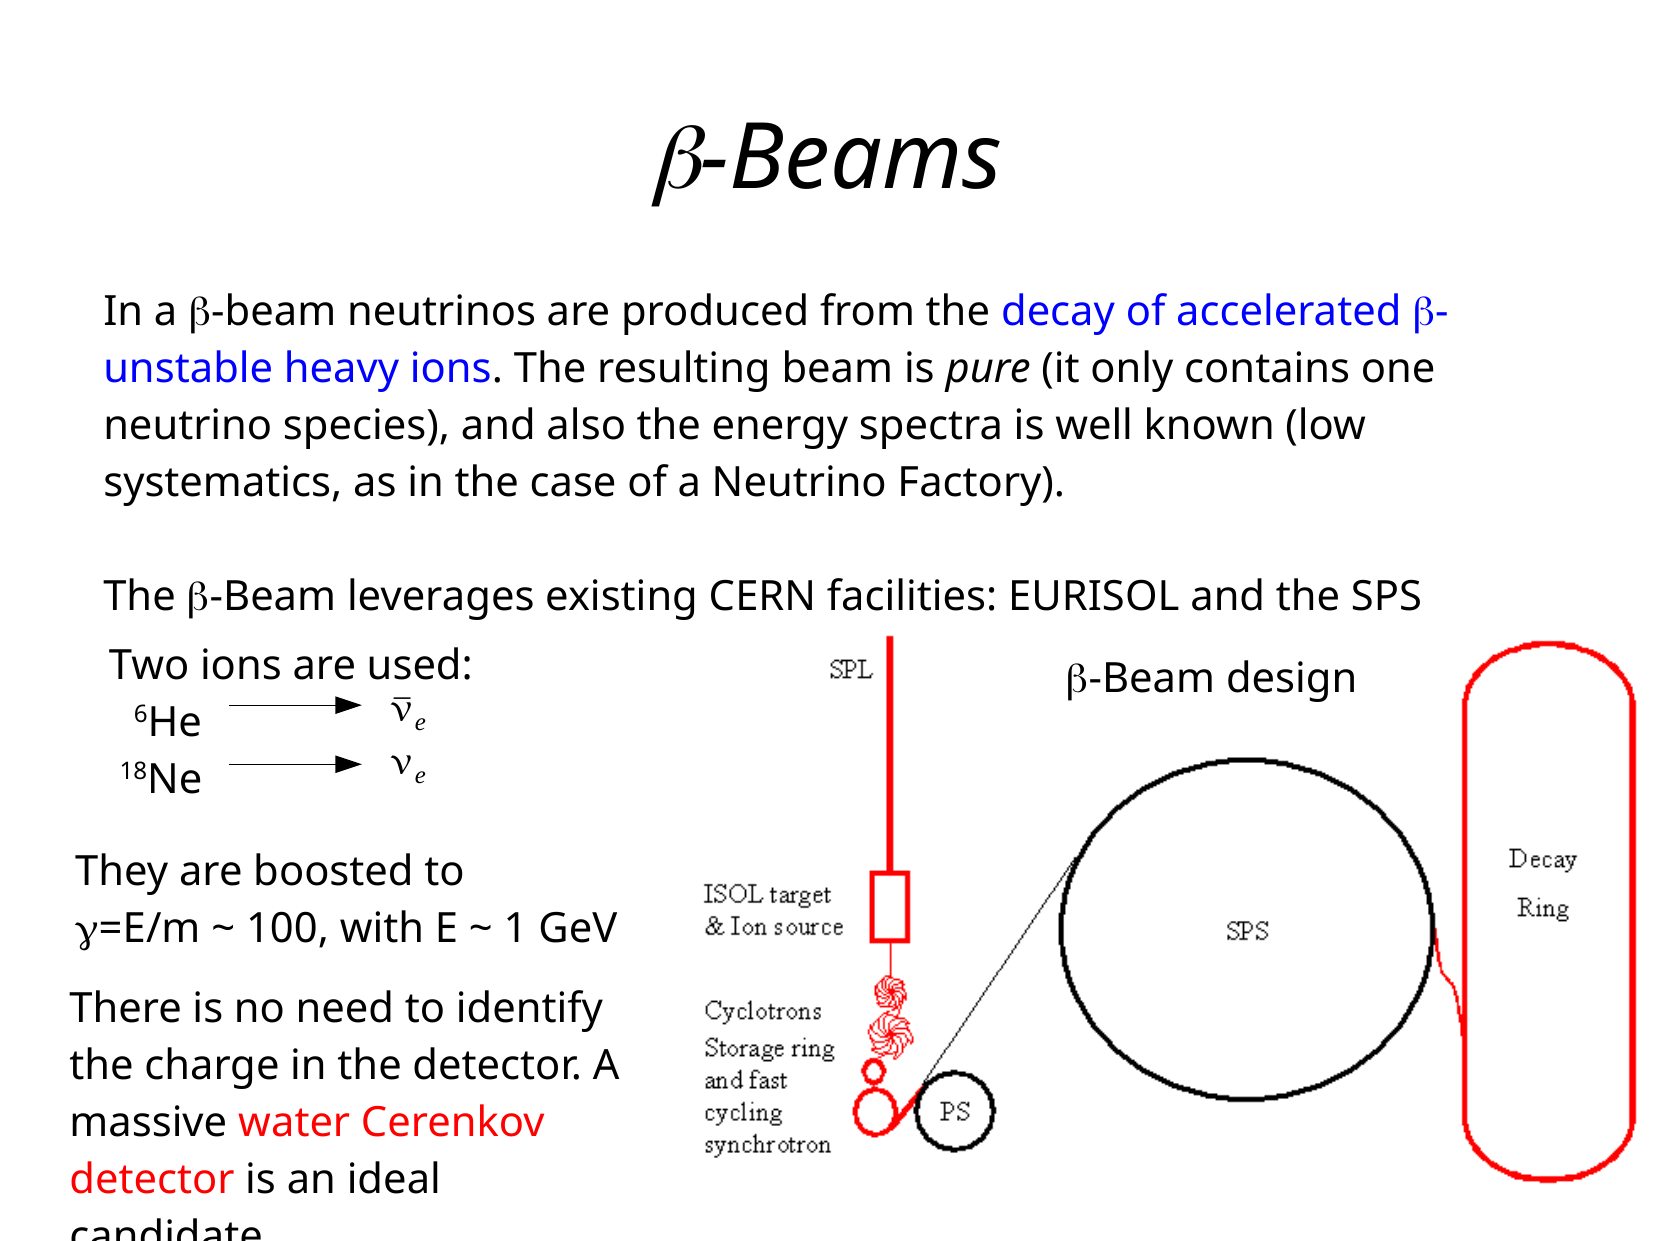

# b-Beams
In a b-beam neutrinos are produced from the decay of accelerated b-unstable heavy ions. The resulting beam is pure (it only contains one neutrino species), and also the energy spectra is well known (low systematics, as in the case of a Neutrino Factory).
The b-Beam leverages existing CERN facilities: EURISOL and the SPS
Two ions are used:
 6He
 18Ne
b-Beam design
They are boosted to
g=E/m ~ 100, with E ~ 1 GeV
There is no need to identify the charge in the detector. A massive water Cerenkov detector is an ideal candidate.
27